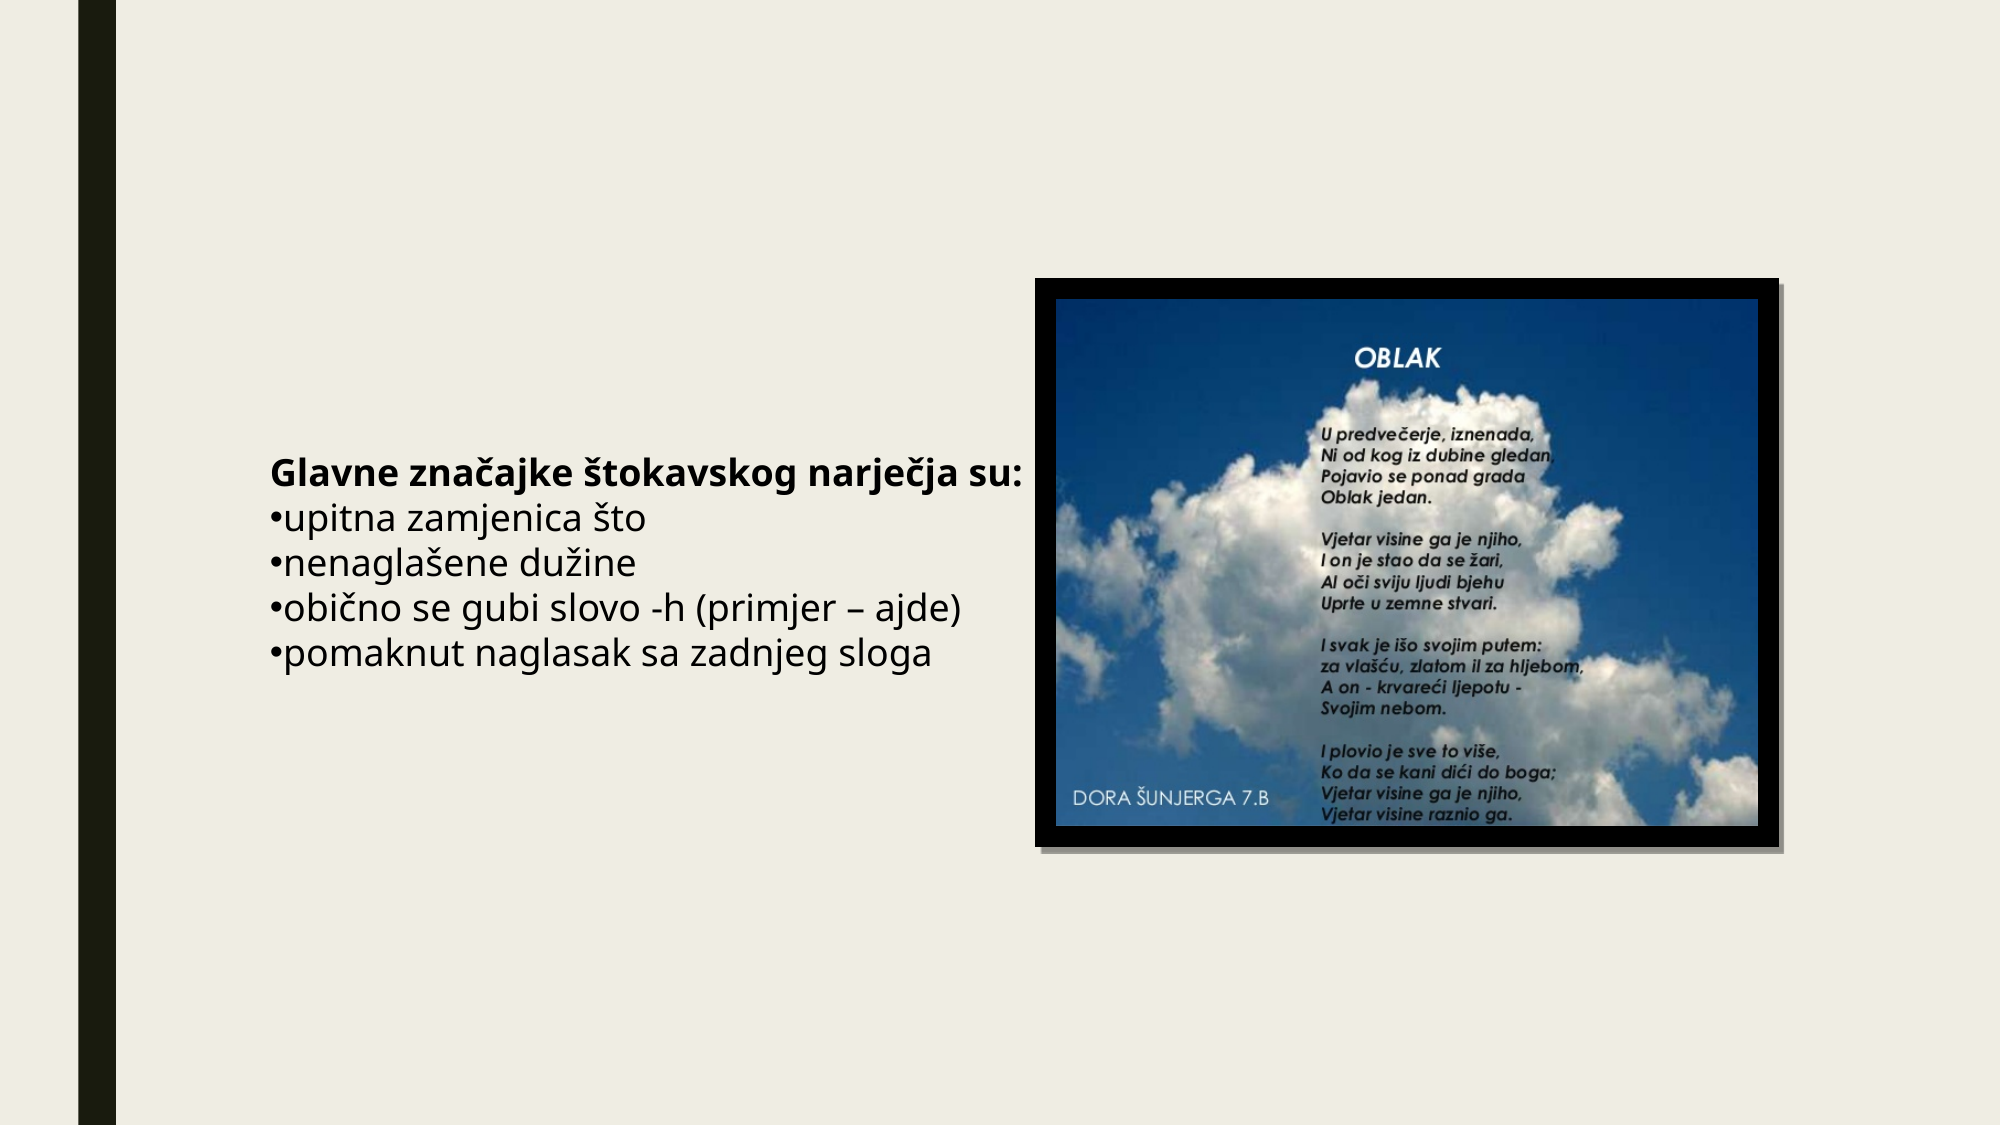

Glavne značajke štokavskog narječja su:
upitna zamjenica što
nenaglašene dužine
obično se gubi slovo -h (primjer – ajde)
pomaknut naglasak sa zadnjeg sloga